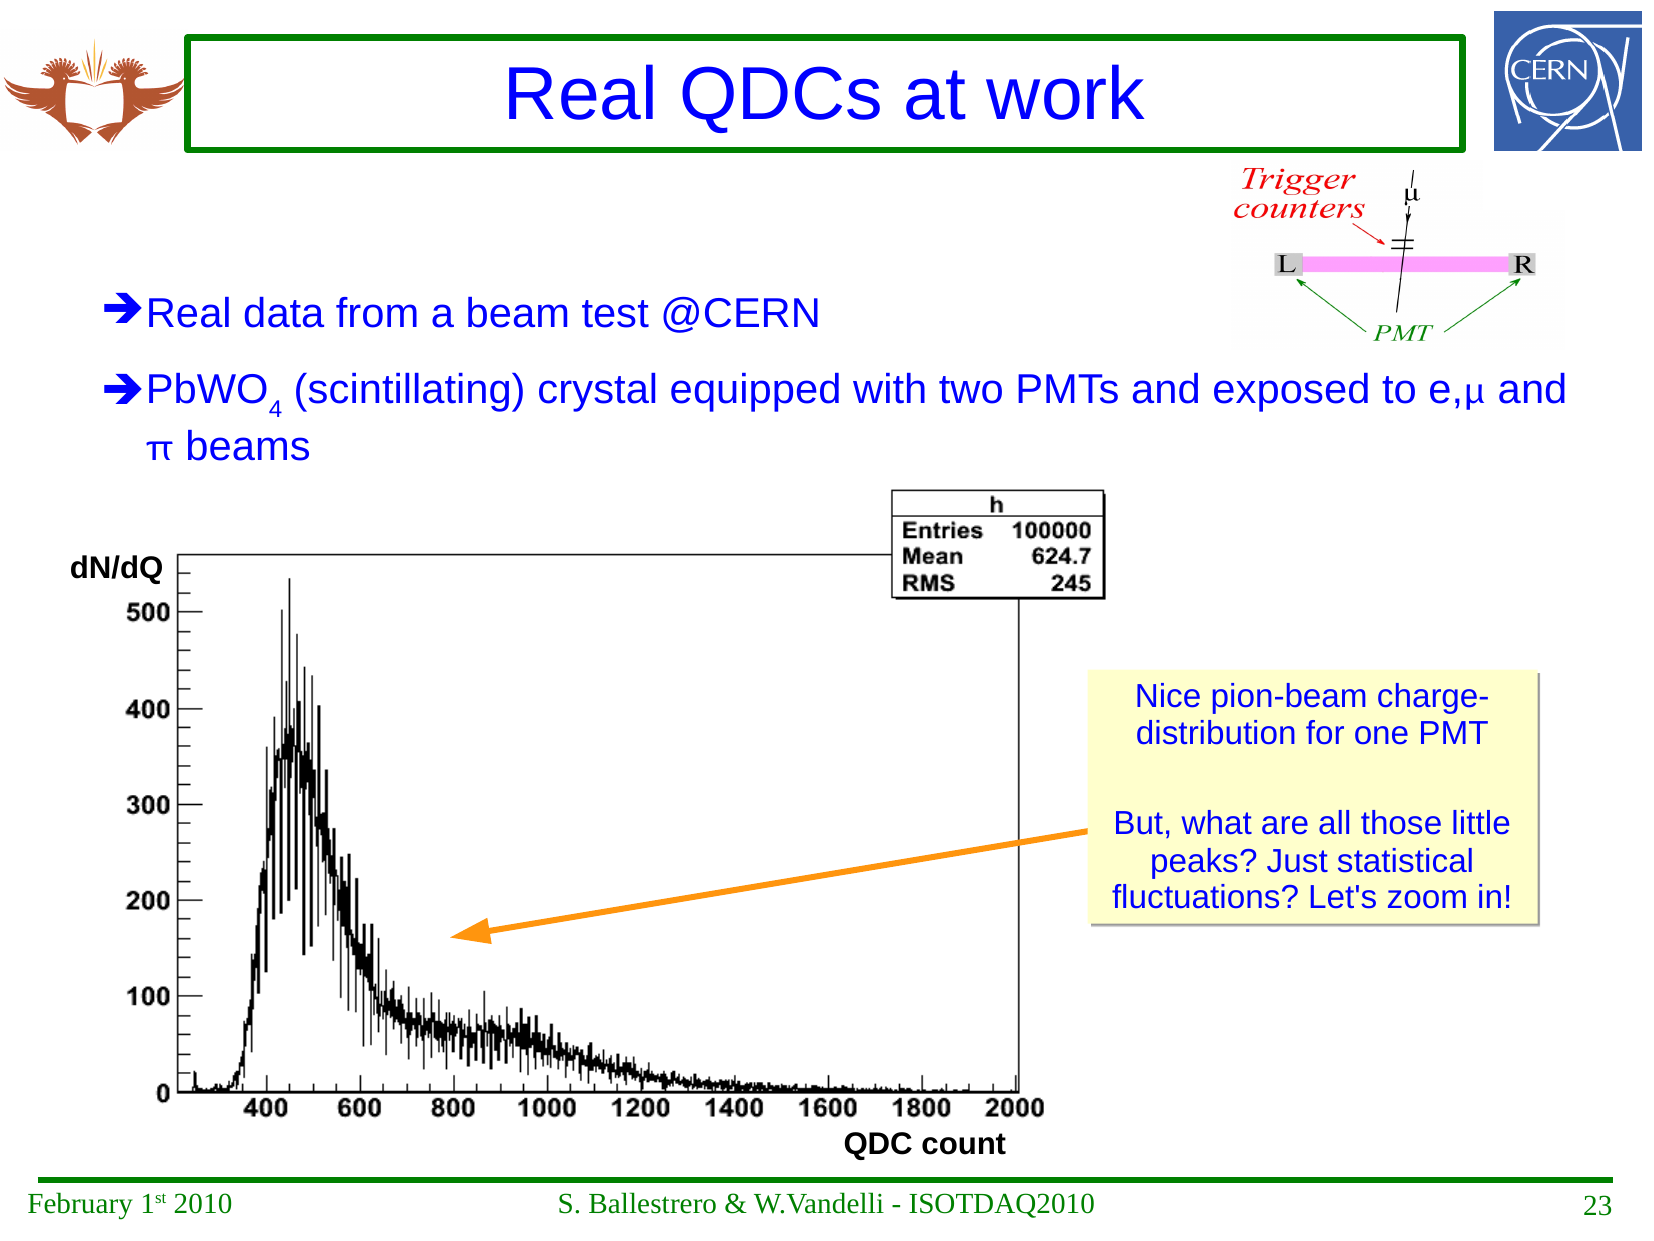

# Real QDCs at work
Real data from a beam test @CERN
PbWO4 (scintillating) crystal equipped with two PMTs and exposed to e, and  beams
dN/dQ
QDC count
Nice pion-beam charge-distribution for one PMT
But, what are all those little peaks? Just statistical fluctuations? Let's zoom in!
23